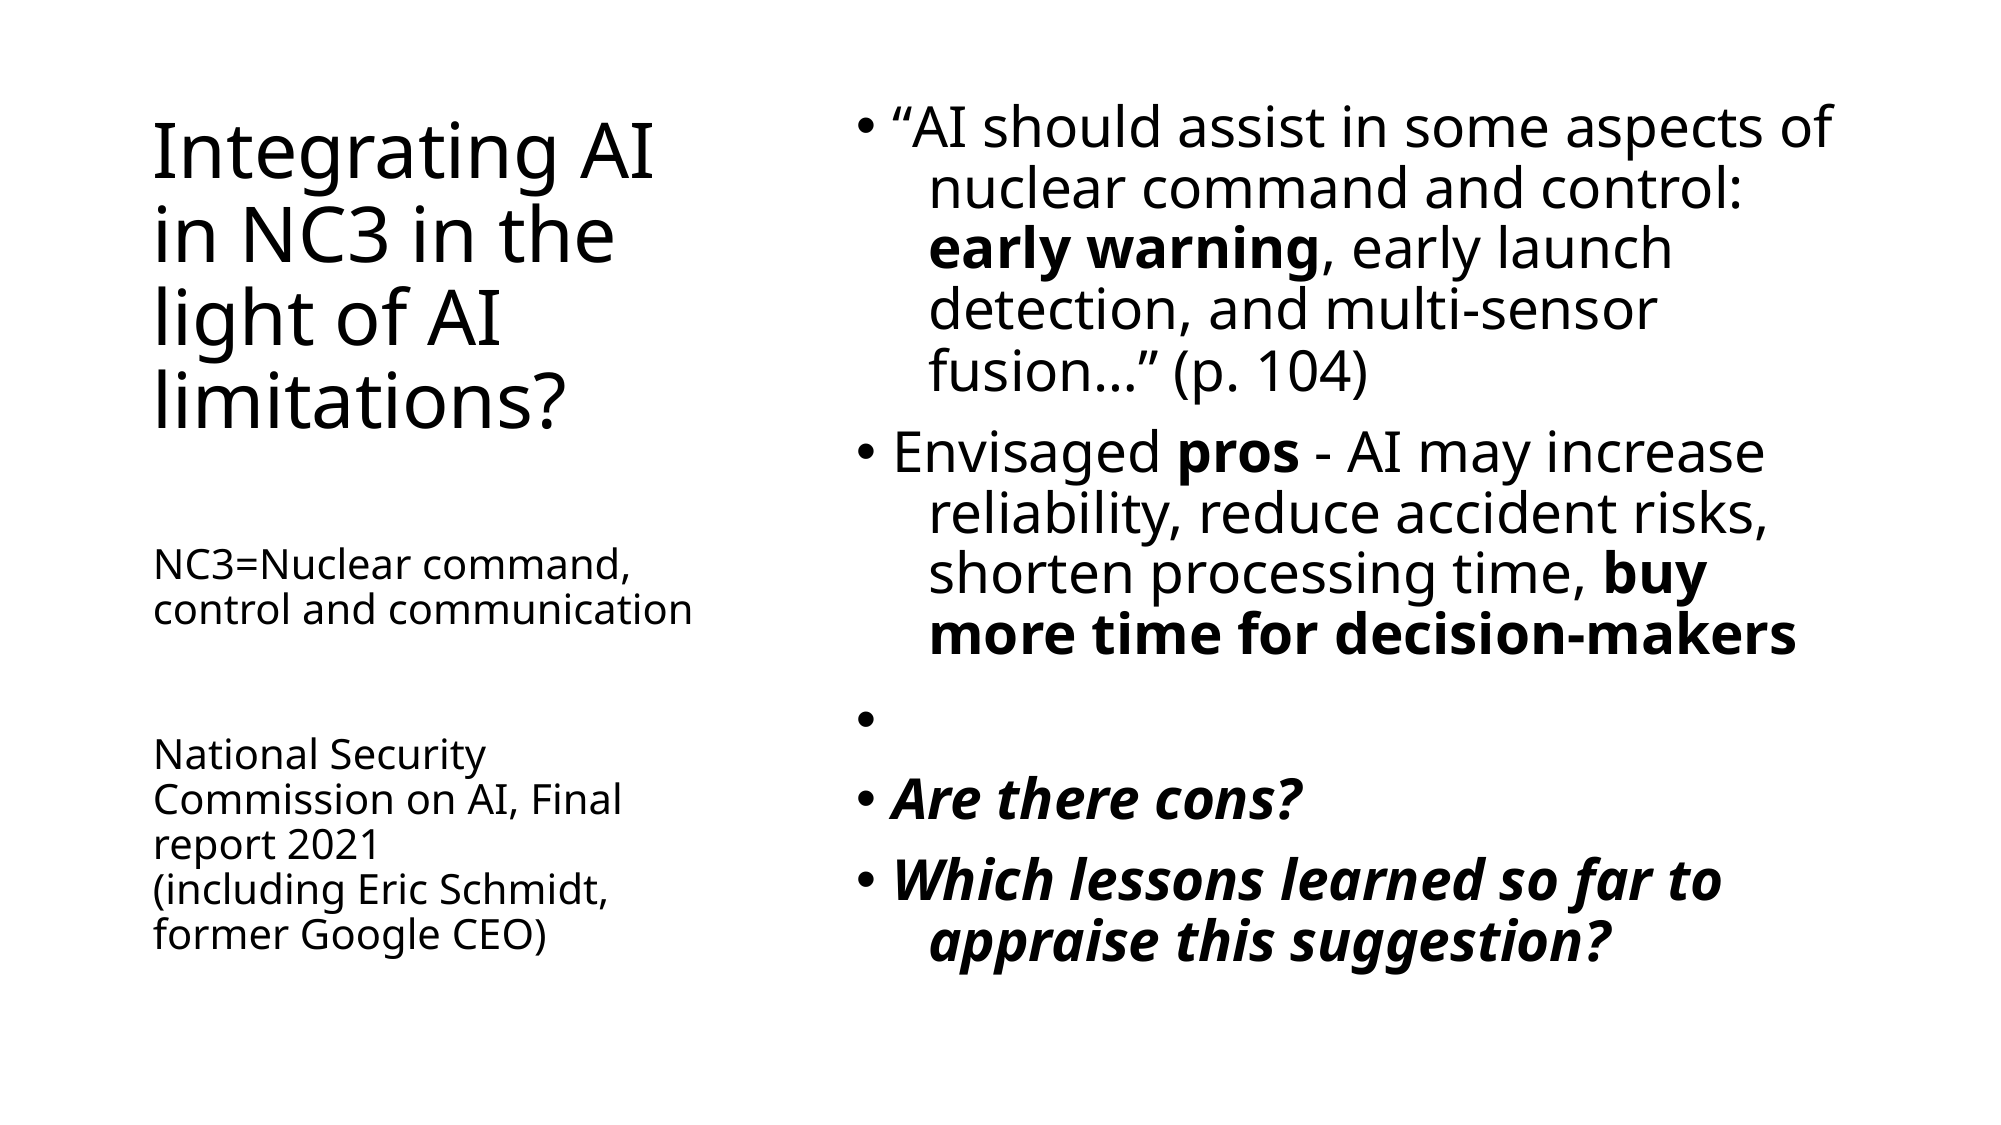

# Integrating AI in NC3 in the light of AI limitations? NC3=Nuclear command, control and communication National Security Commission on AI, Final report 2021 (including Eric Schmidt, former Google CEO)
“AI should assist in some aspects of nuclear command and control: early warning, early launch detection, and multi-sensor fusion…” (p. 104)
Envisaged pros - AI may increase reliability, reduce accident risks, shorten processing time, buy more time for decision-makers
Are there cons?
Which lessons learned so far to appraise this suggestion?